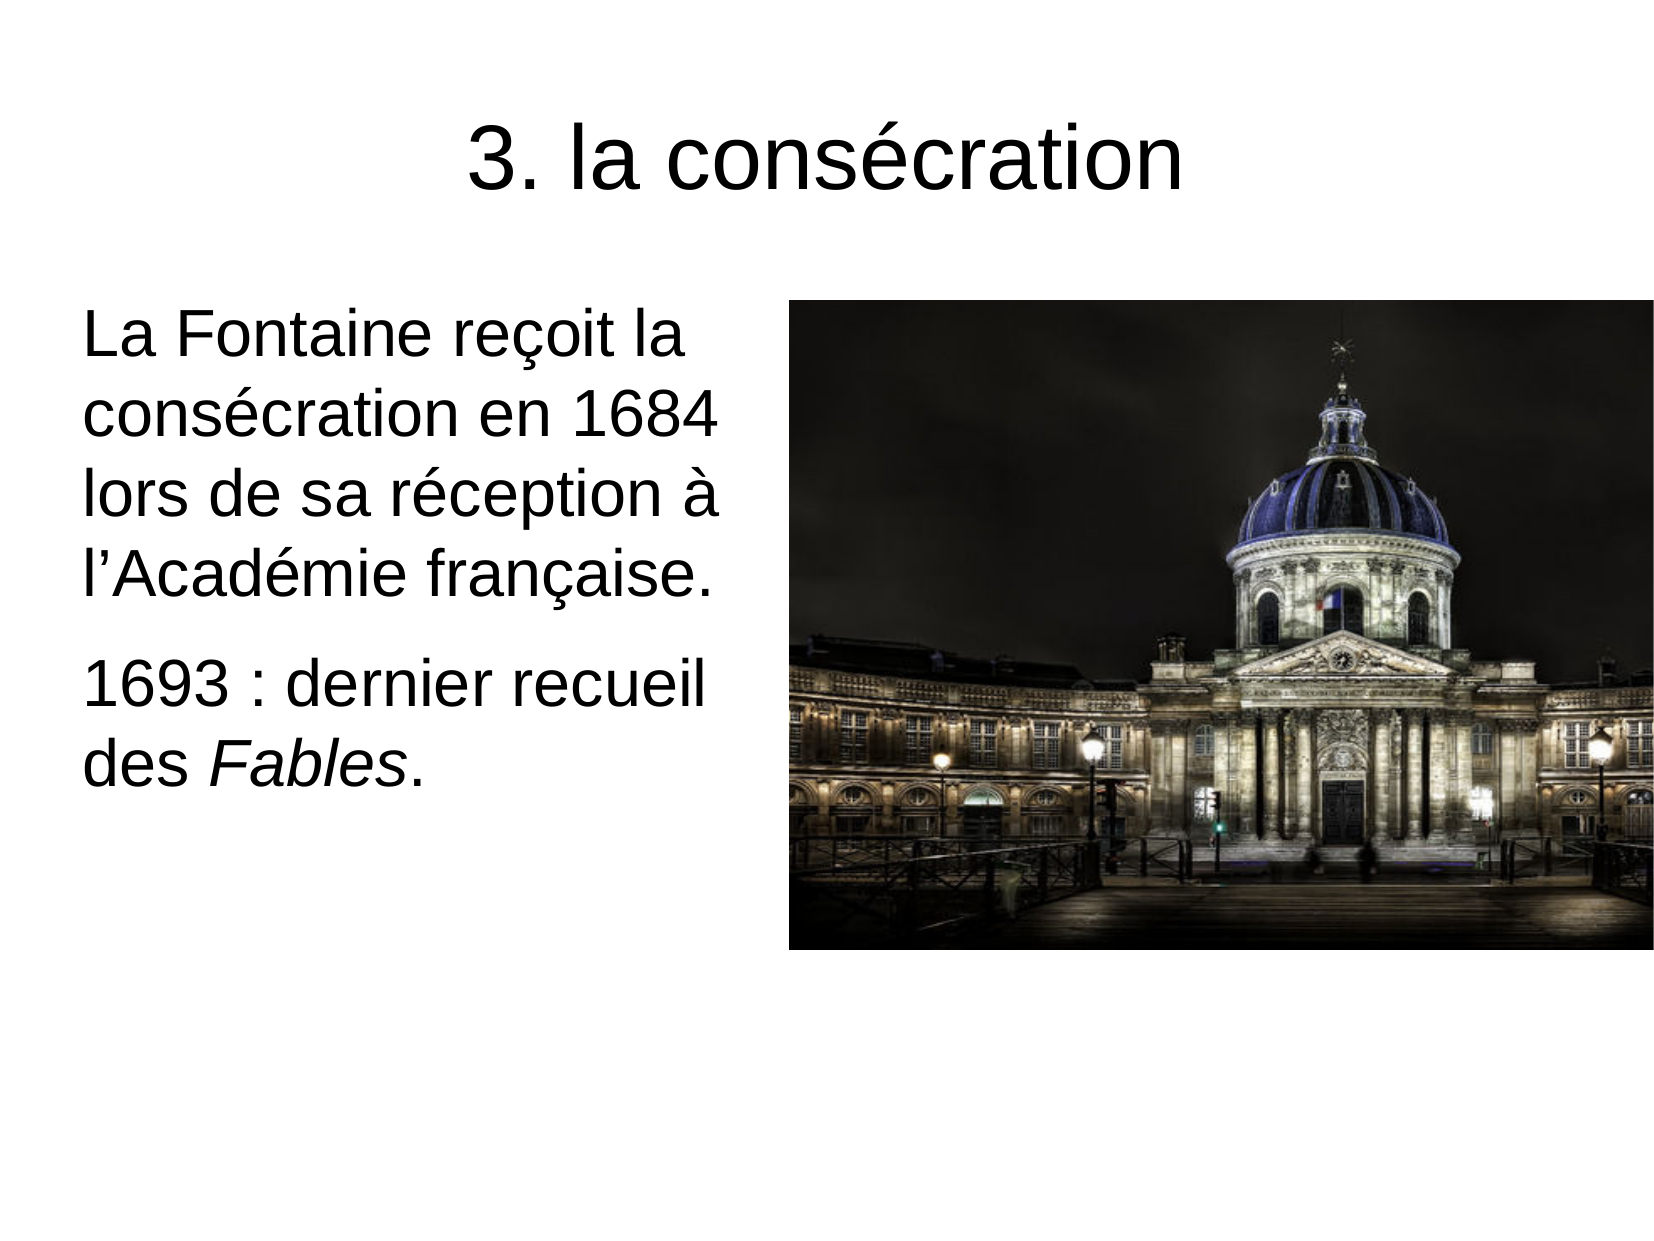

# 3. la consécration
La Fontaine reçoit la consécration en 1684 lors de sa réception à l’Académie française.
1693 : dernier recueil des Fables.